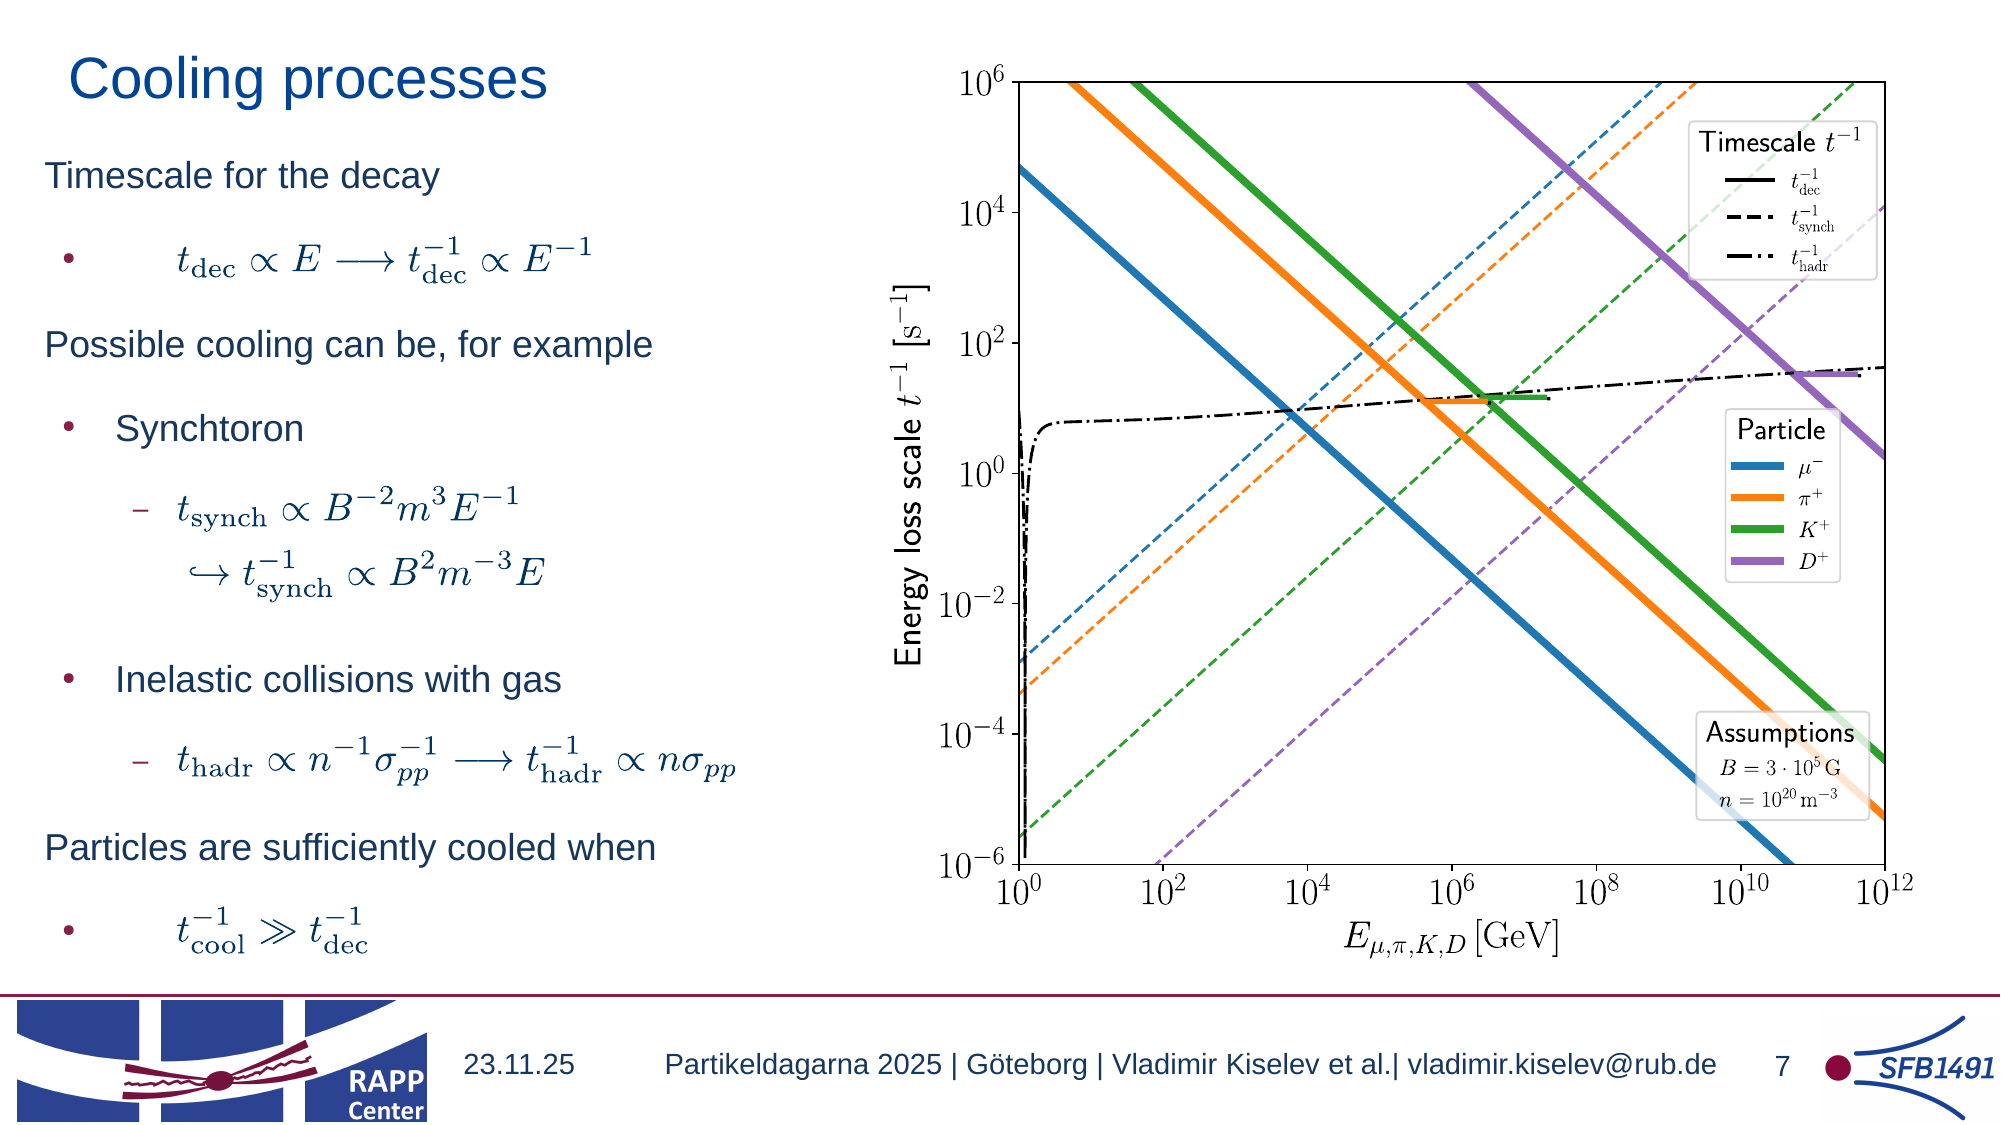

# Cooling processes
Timescale for the decay
Possible cooling can be, for example
Synchtoron
Inelastic collisions with gas
Particles are sufficiently cooled when
23.11.25
Partikeldagarna 2025 | Göteborg | Vladimir Kiselev et al.| vladimir.kiselev@rub.de